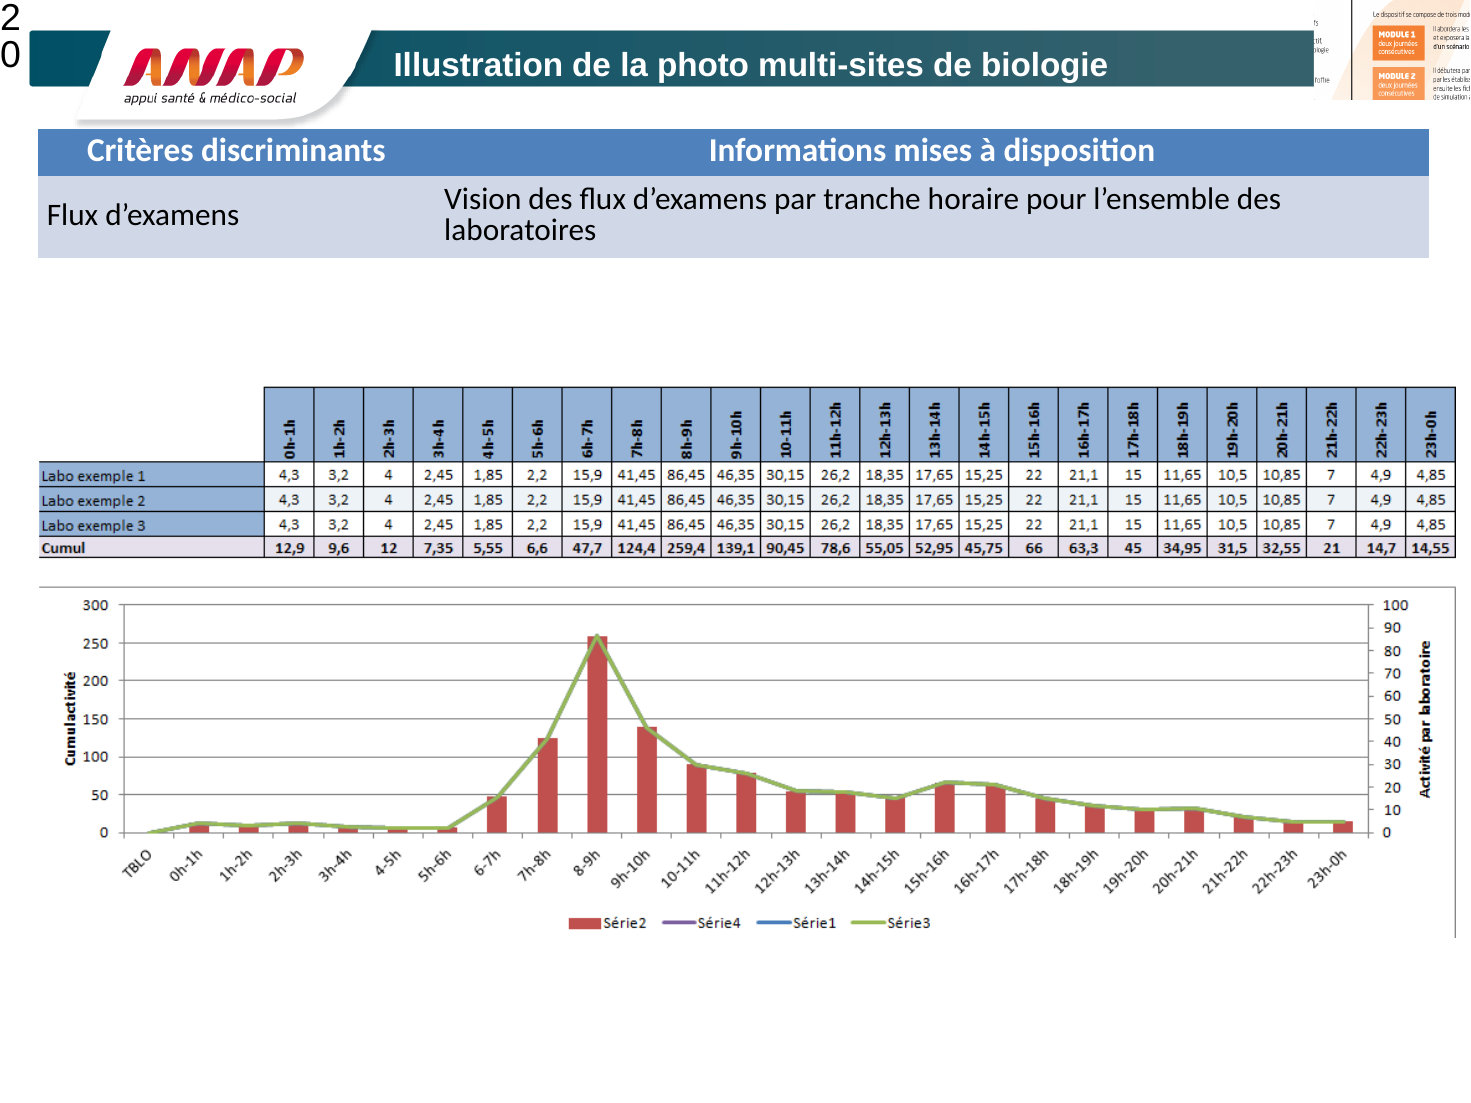

Illustration de la photo multi-sites de biologie
| Critères discriminants | Informations mises à disposition |
| --- | --- |
| Flux d’examens | Vision des flux d’examens par tranche horaire pour l’ensemble des laboratoires |